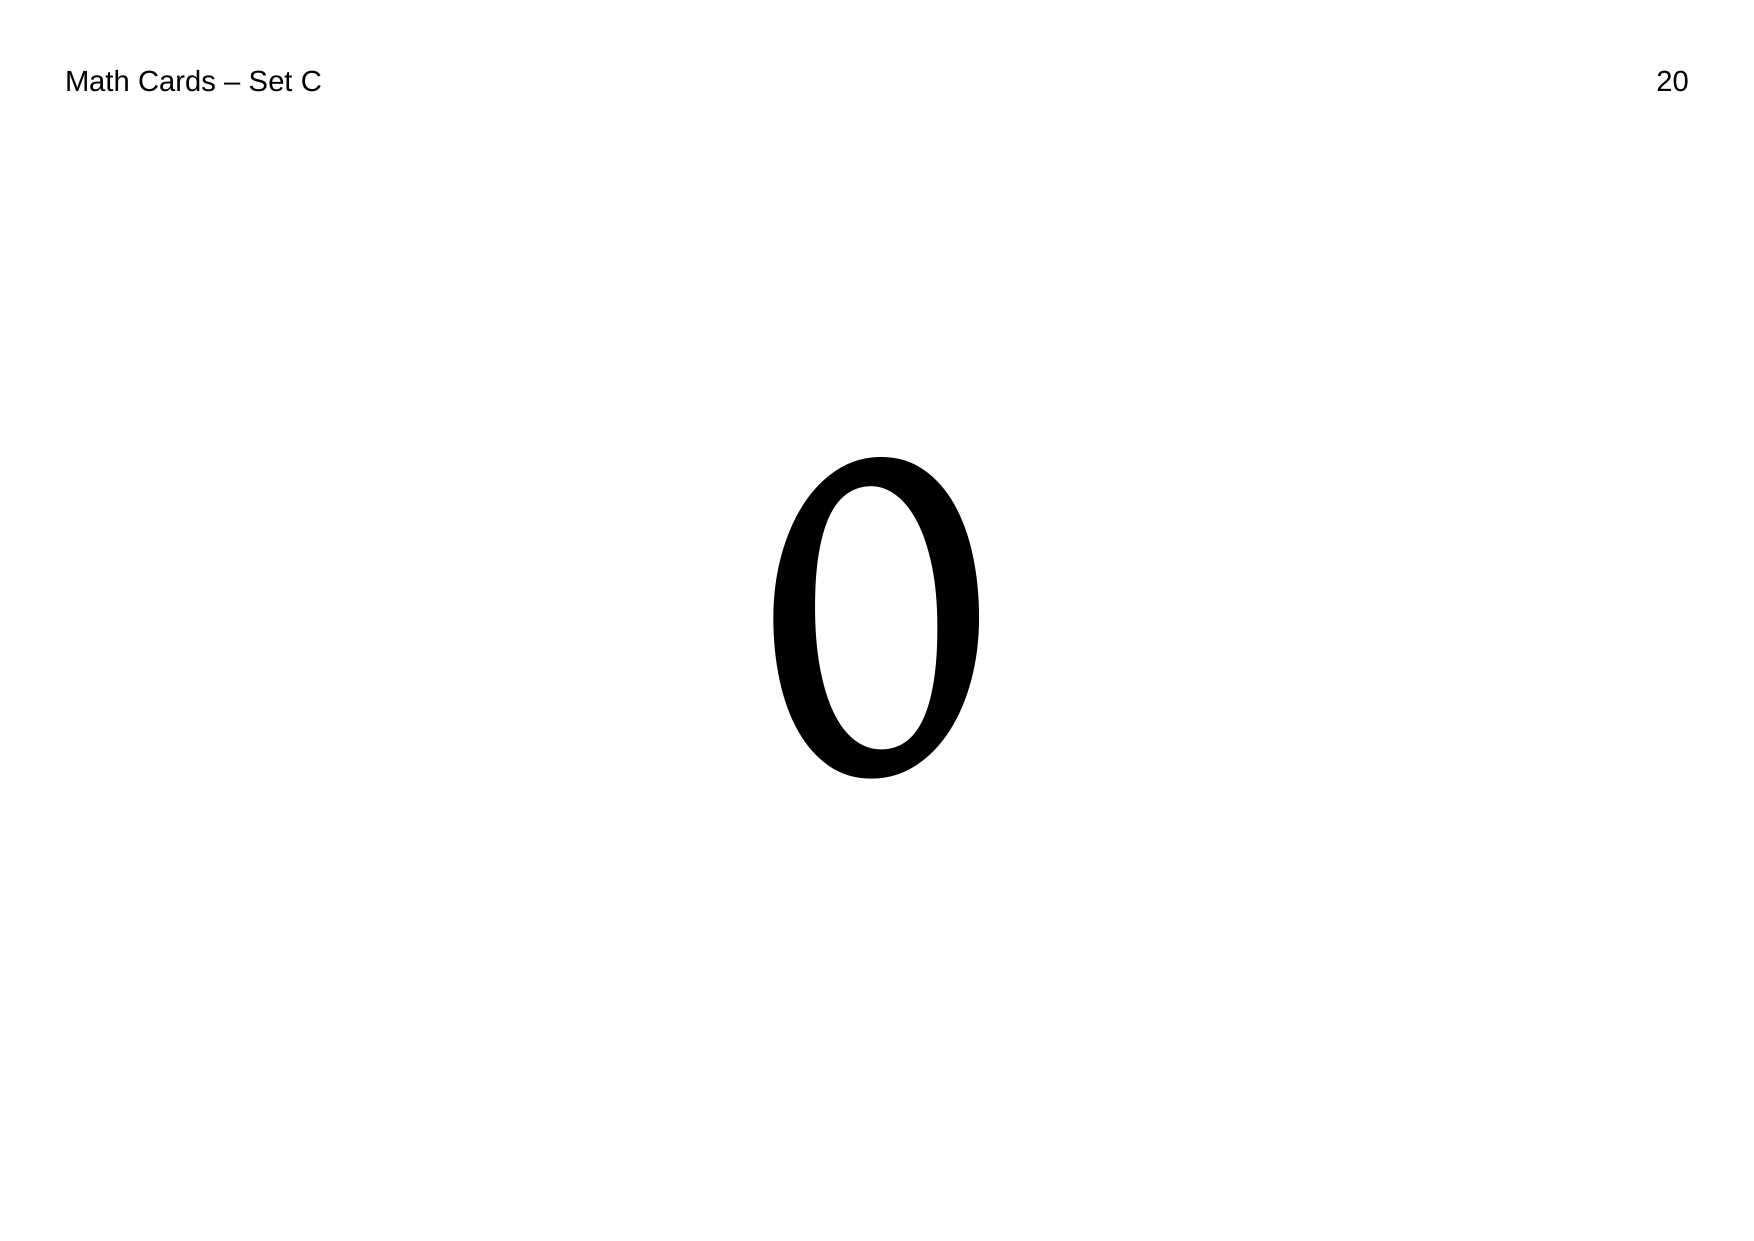

Math Cards – Set C
20
0